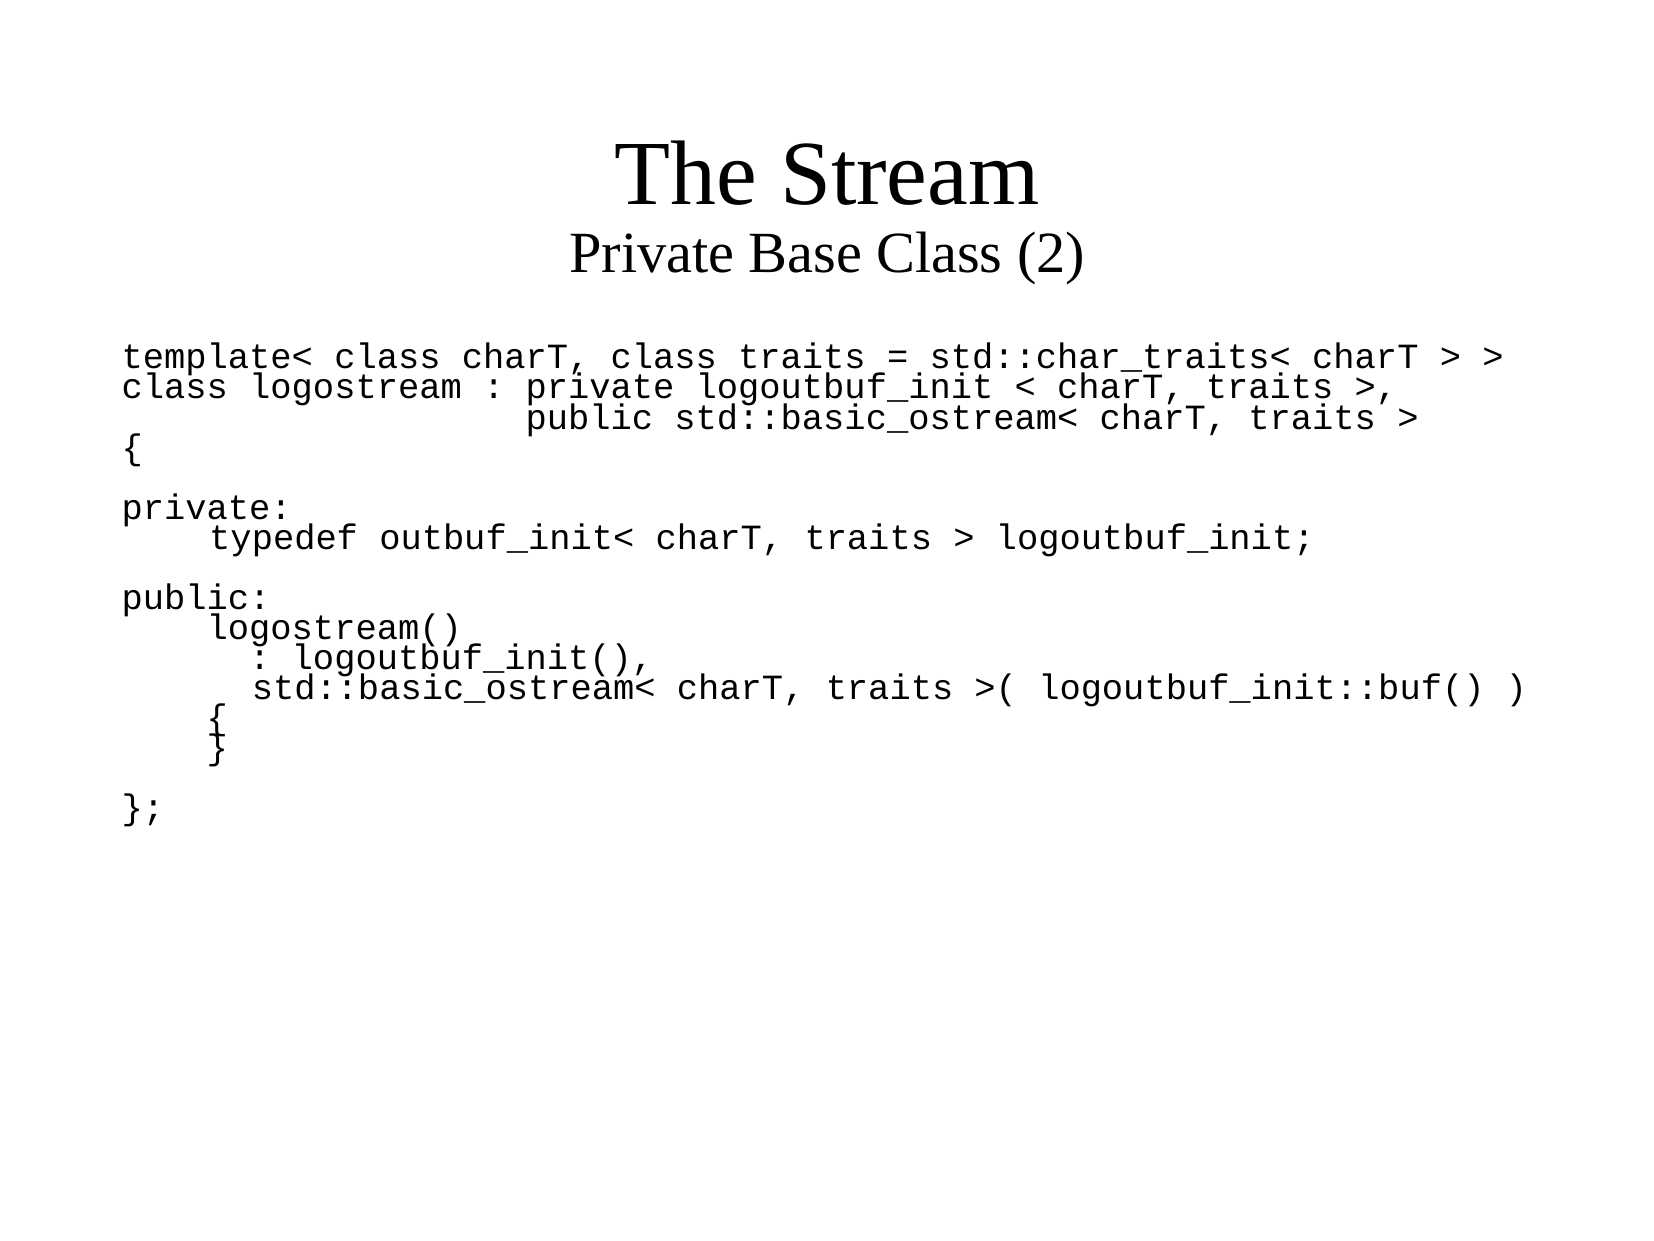

# The Stream Private Base Class (2)
template< class charT, class traits = std::char_traits< charT > >
class logostream : private logoutbuf_init < charT, traits >,
 public std::basic_ostream< charT, traits >
{
private:
	 typedef outbuf_init< charT, traits > logoutbuf_init;
public:
 logostream()
 : logoutbuf_init(),
	 std::basic_ostream< charT, traits >( logoutbuf_init::buf() )
 {
 }
};